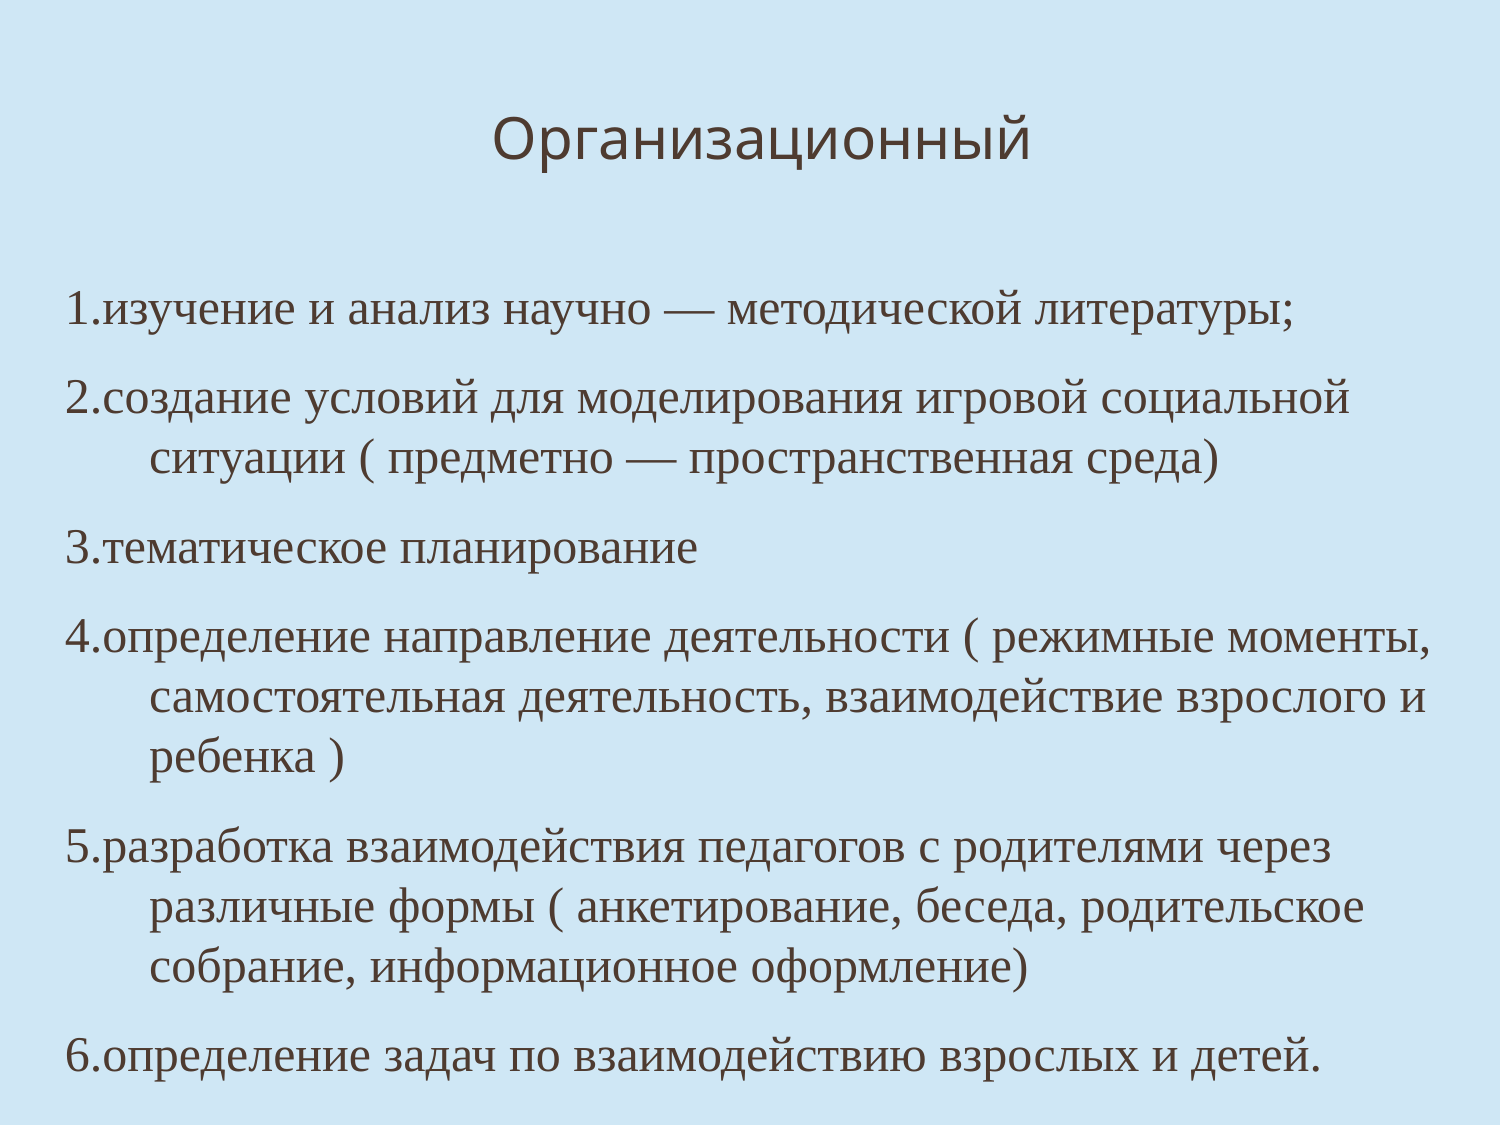

# Организационный
1.изучение и анализ научно — методической литературы;
2.создание условий для моделирования игровой социальной ситуации ( предметно — пространственная среда)
3.тематическое планирование
4.определение направление деятельности ( режимные моменты, самостоятельная деятельность, взаимодействие взрослого и ребенка )
5.разработка взаимодействия педагогов с родителями через различные формы ( анкетирование, беседа, родительское собрание, информационное оформление)
6.определение задач по взаимодействию взрослых и детей.